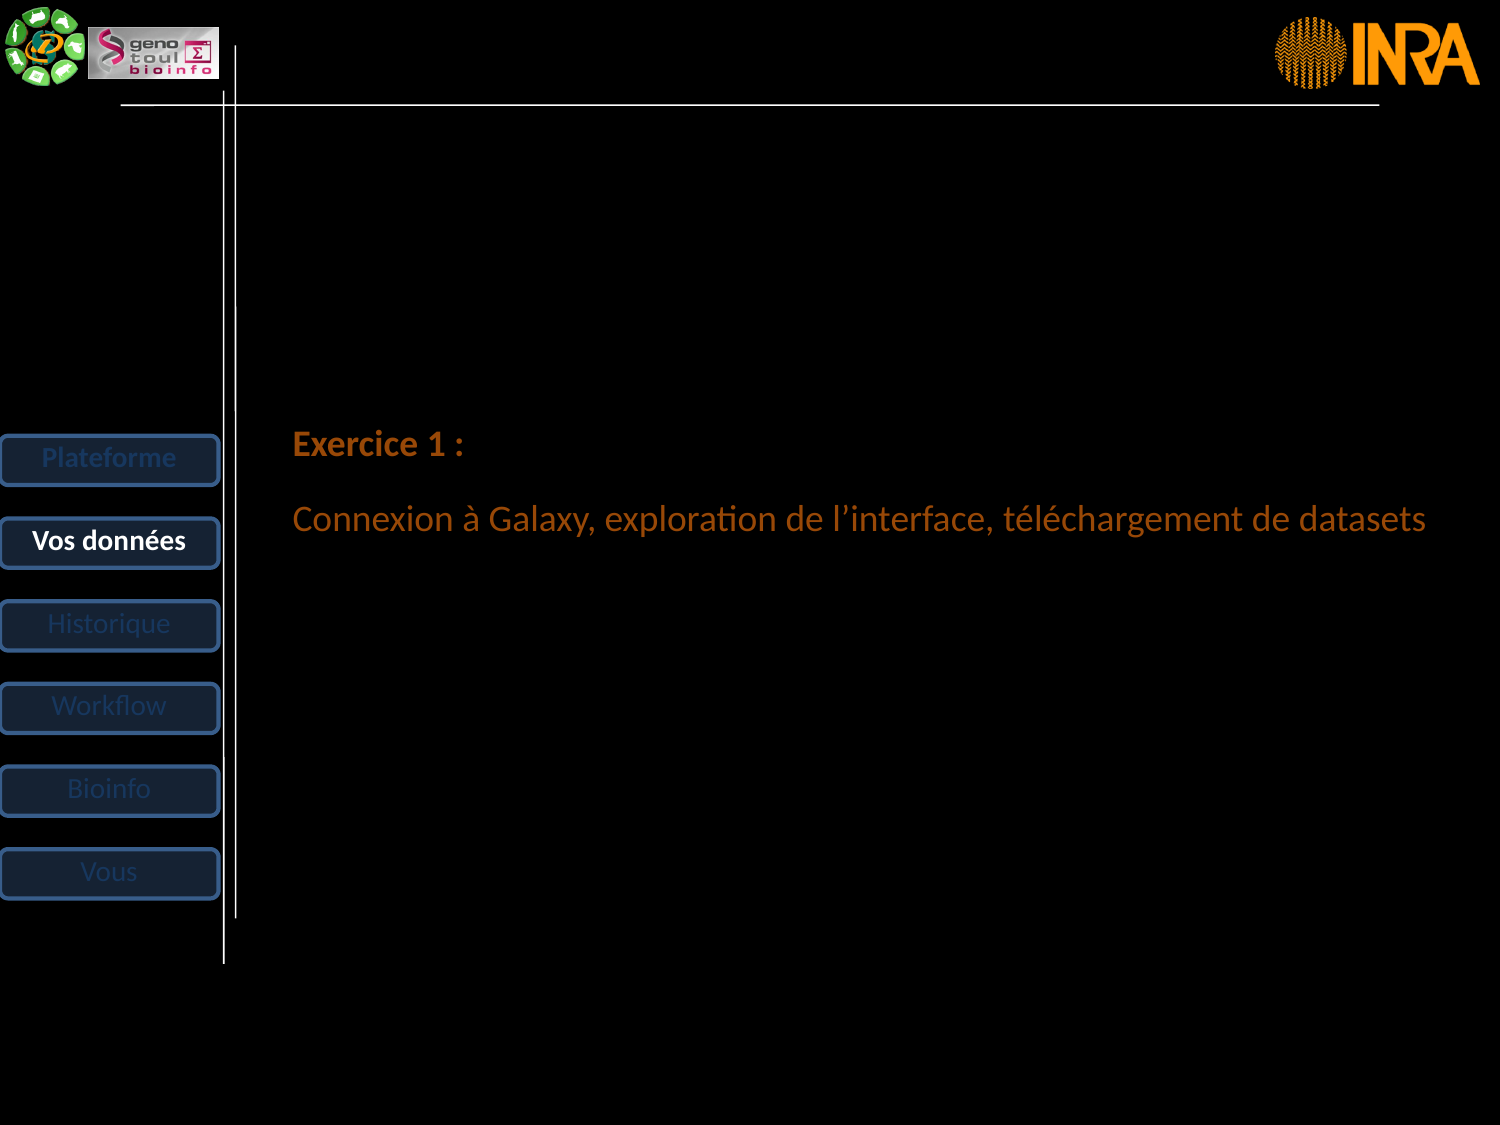

Exercice 1 :
Connexion à Galaxy, exploration de l’interface, téléchargement de datasets
Plateforme
Vos données
Historique
Workflow
Bioinfo
Vous